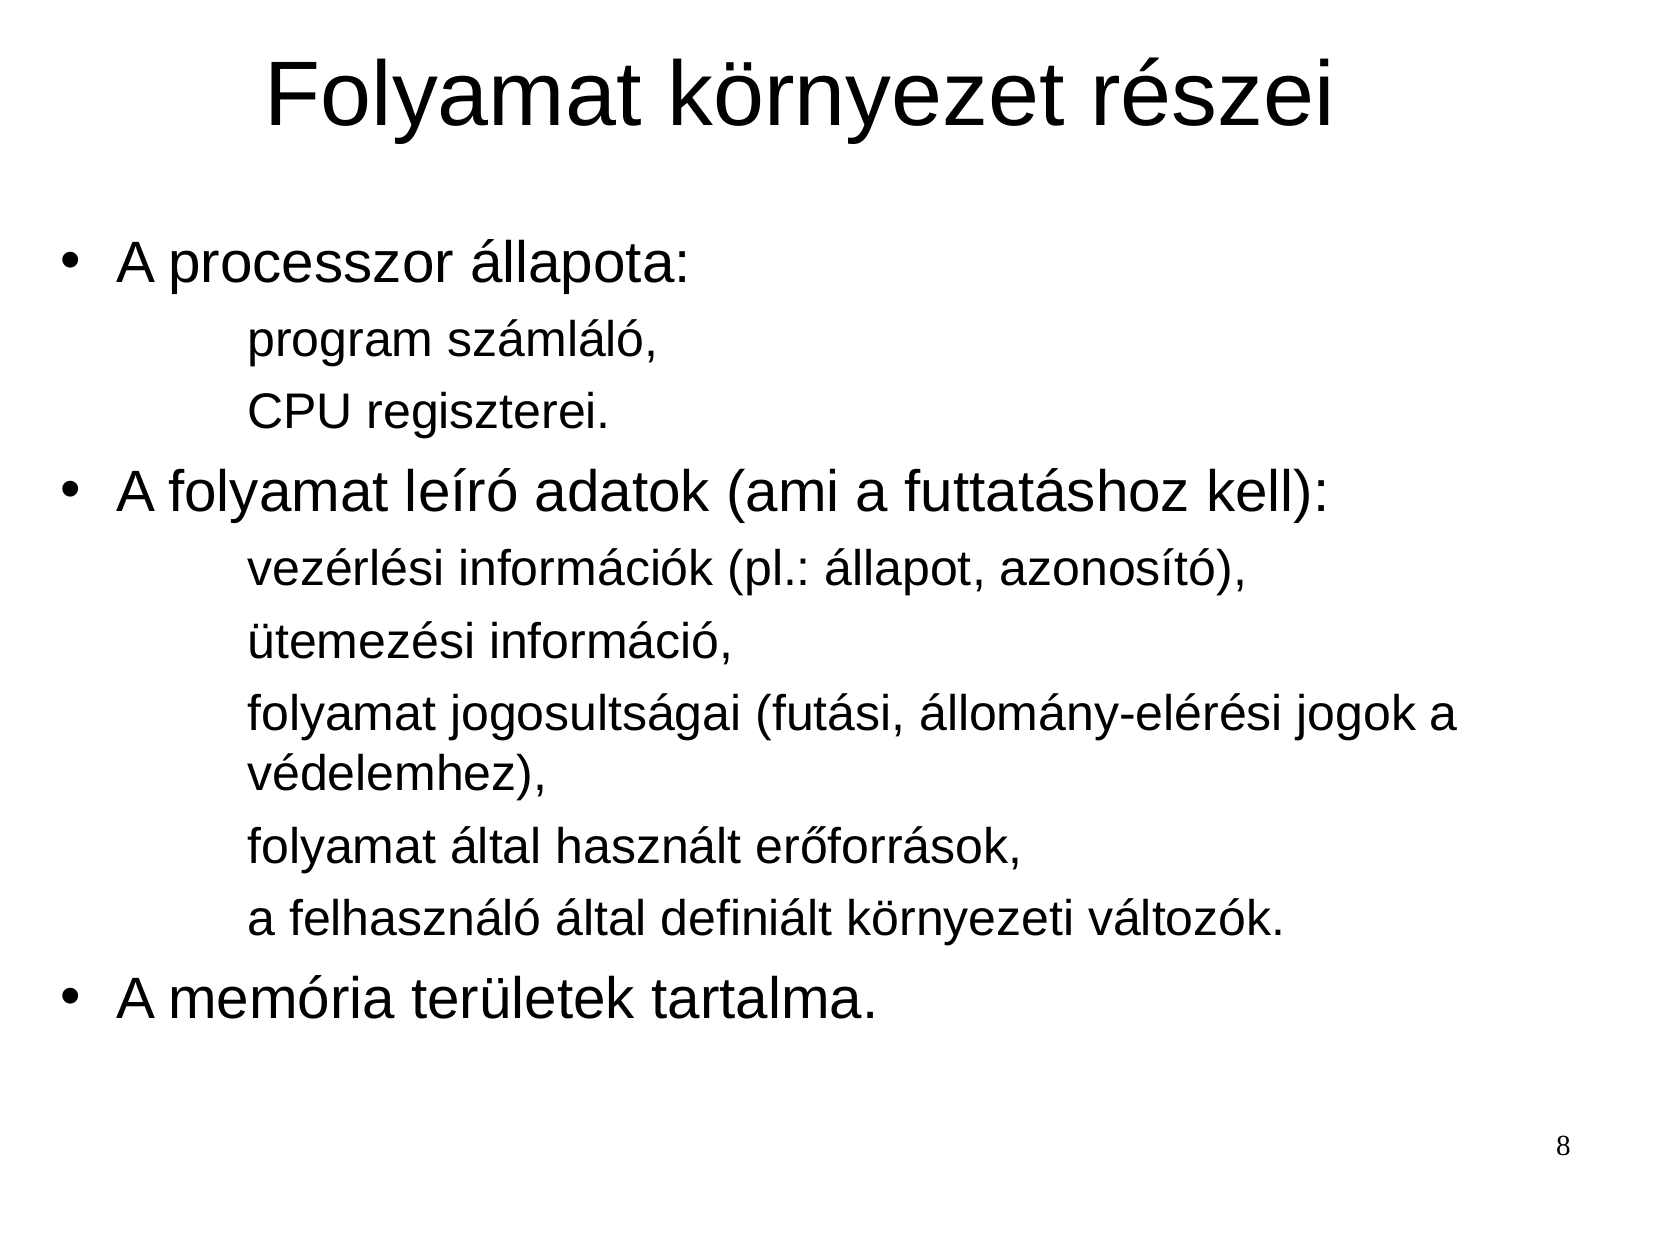

# Folyamat környezet részei
A processzor állapota:
program számláló,
CPU regiszterei.
A folyamat leíró adatok (ami a futtatáshoz kell):
vezérlési információk (pl.: állapot, azonosító),
ütemezési információ,
folyamat jogosultságai (futási, állomány-elérési jogok a védelemhez),
folyamat által használt erőforrások,
a felhasználó által definiált környezeti változók.
A memória területek tartalma.
8